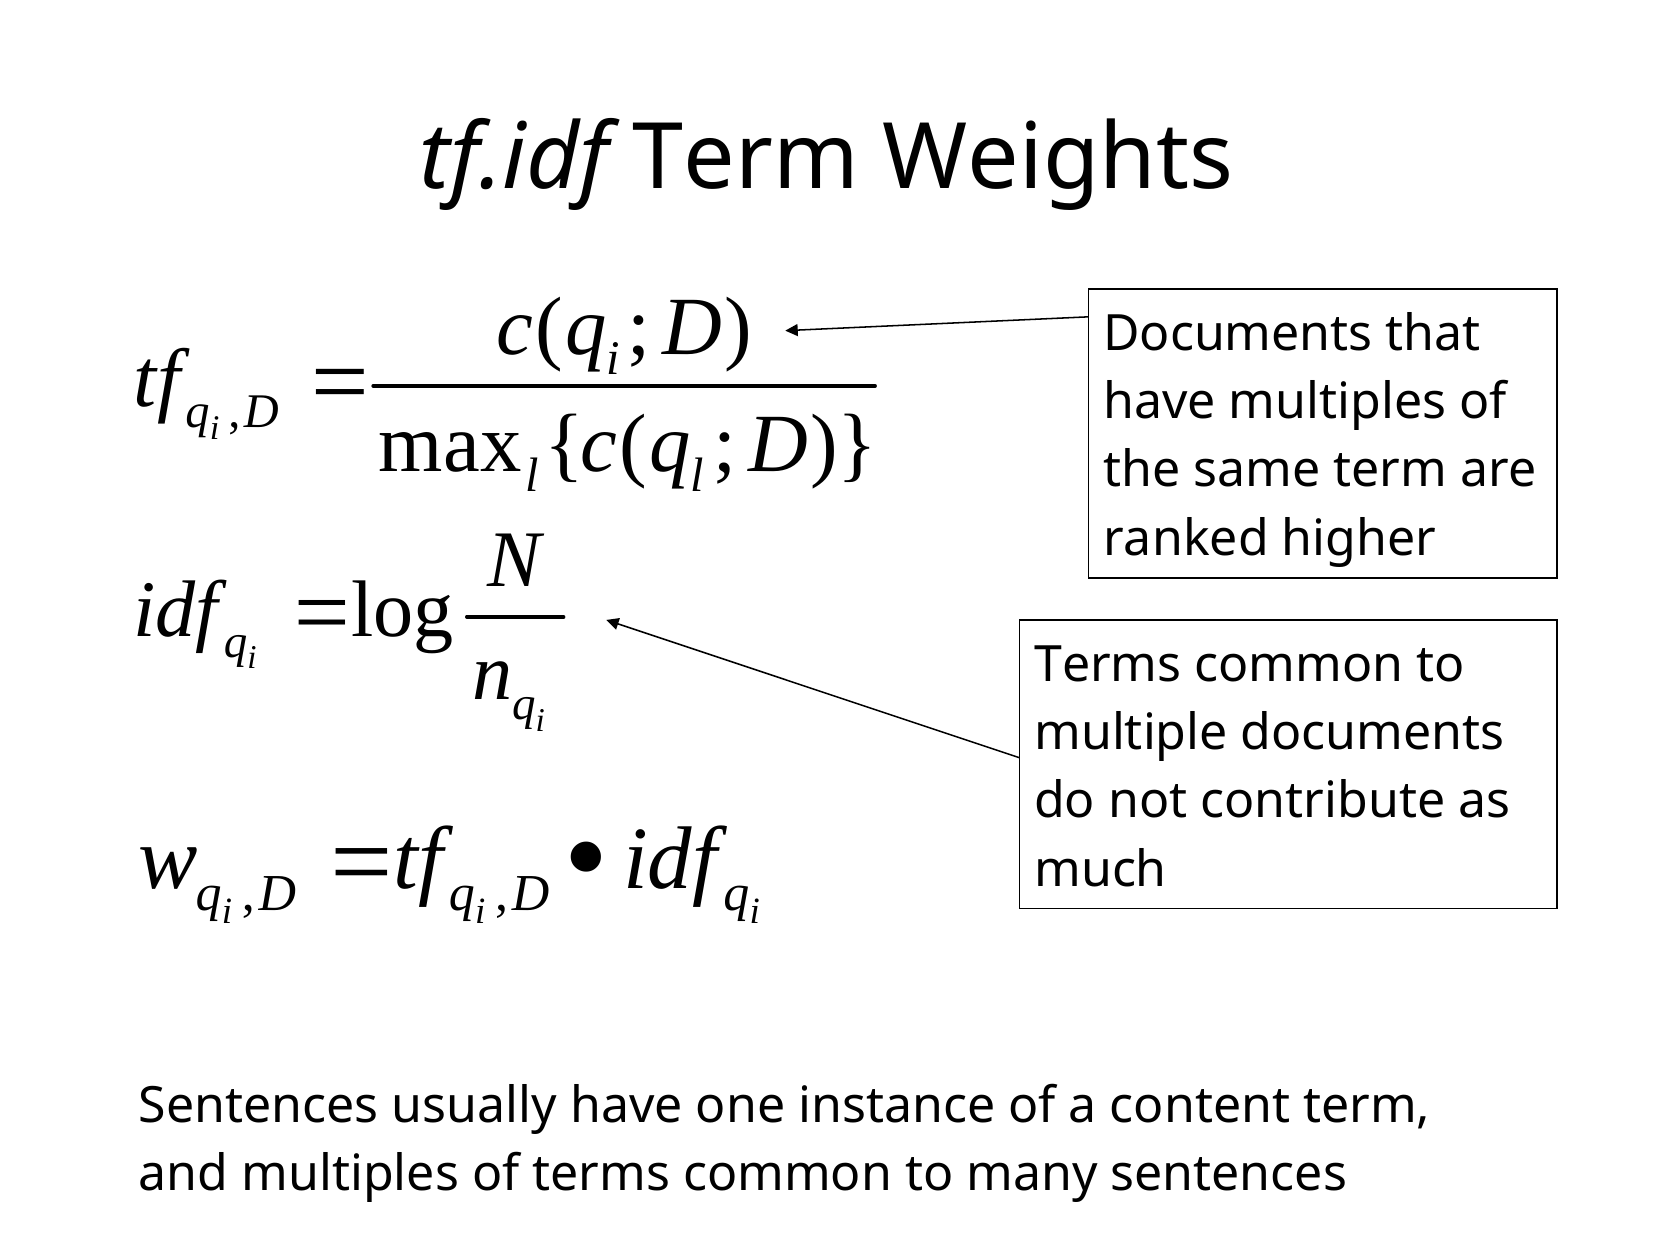

# tf.idf Term Weights
Documents that have multiples of the same term are ranked higher
Terms common to multiple documents do not contribute as much
Sentences usually have one instance of a content term, and multiples of terms common to many sentences